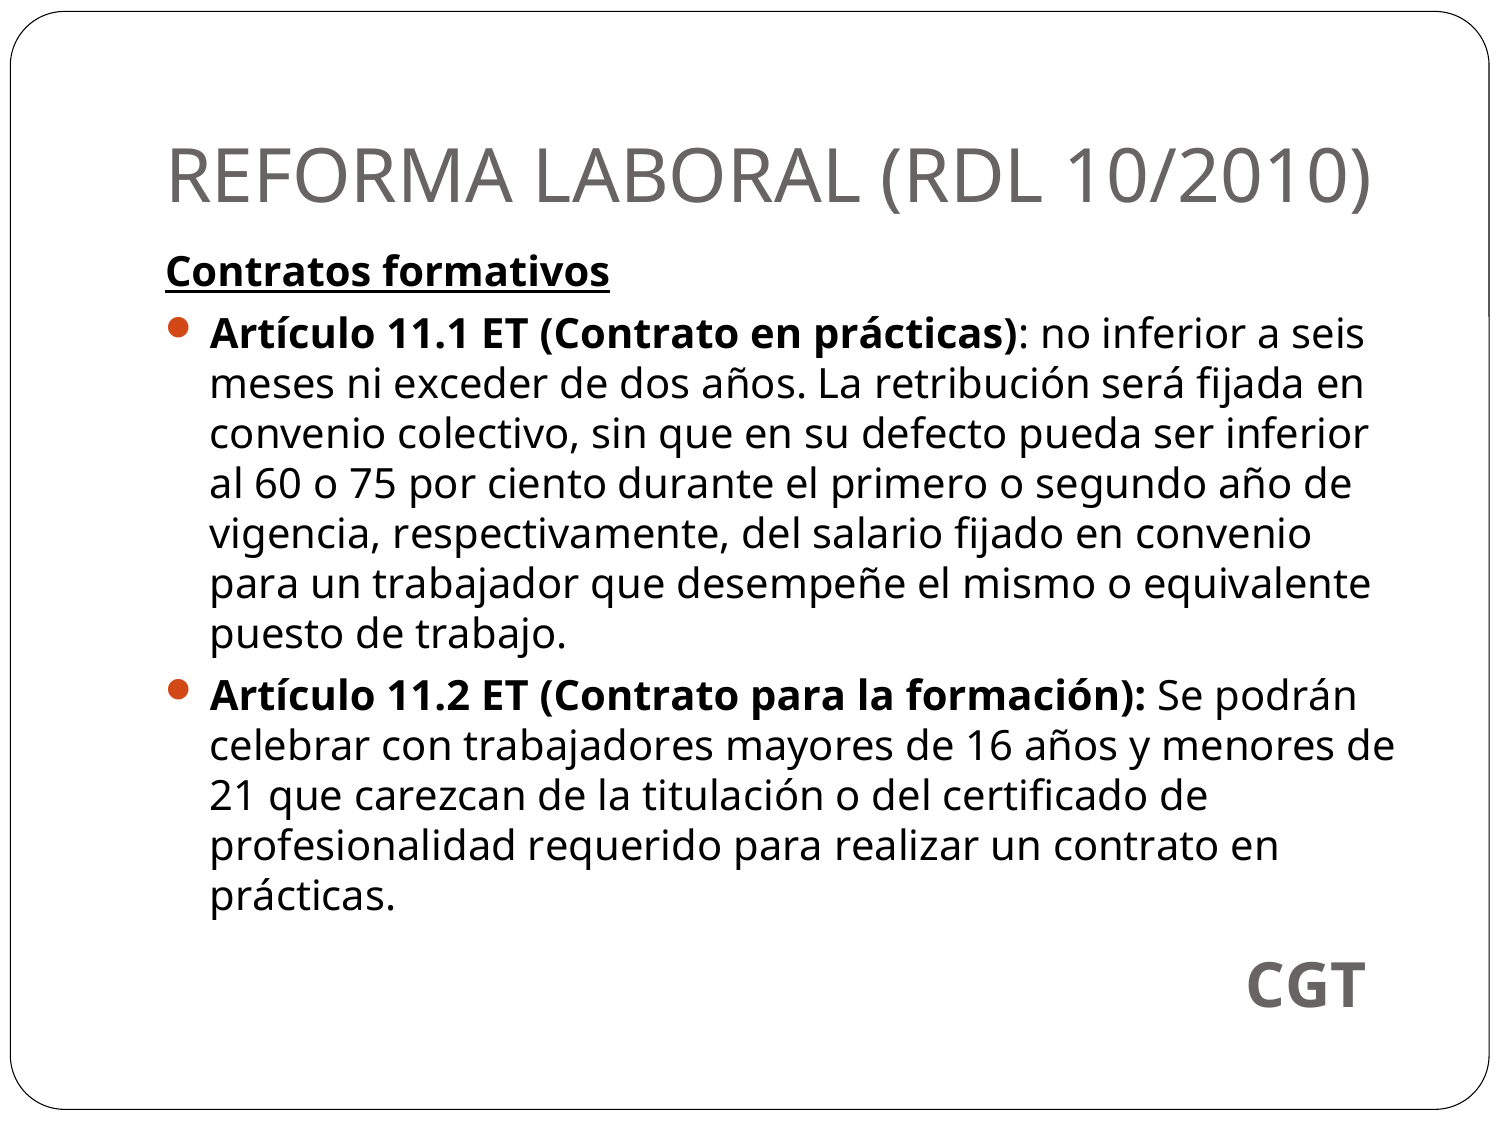

# REFORMA LABORAL (RDL 10/2010)
Contratos formativos
Artículo 11.1 ET (Contrato en prácticas): no inferior a seis meses ni exceder de dos años. La retribución será fijada en convenio colectivo, sin que en su defecto pueda ser inferior al 60 o 75 por ciento durante el primero o segundo año de vigencia, respectivamente, del salario fijado en convenio para un trabajador que desempeñe el mismo o equivalente puesto de trabajo.
Artículo 11.2 ET (Contrato para la formación): Se podrán celebrar con trabajadores mayores de 16 años y menores de 21 que carezcan de la titulación o del certificado de profesionalidad requerido para realizar un contrato en prácticas.
CGT